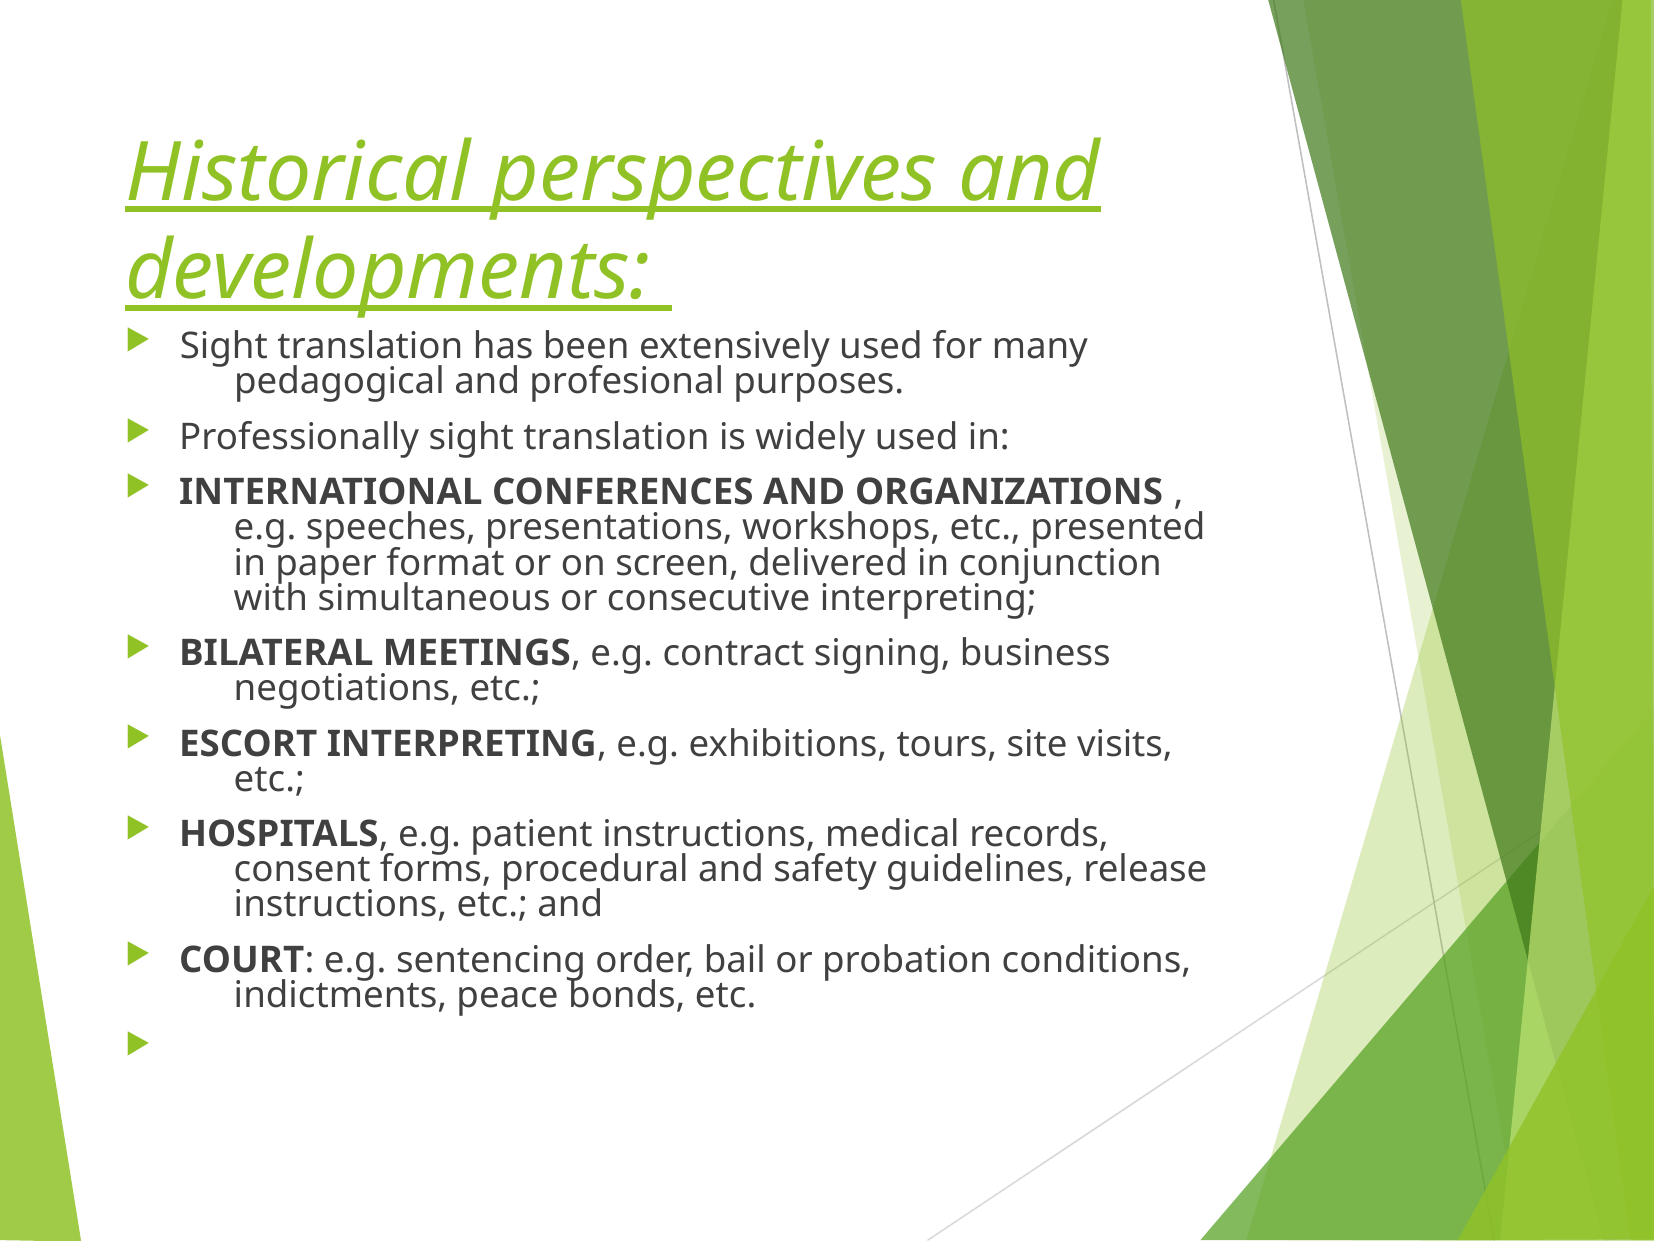

# Historical perspectives and developments:
Sight translation has been extensively used for many pedagogical and profesional purposes.
Professionally sight translation is widely used in:
INTERNATIONAL CONFERENCES AND ORGANIZATIONS , e.g. speeches, presentations, workshops, etc., presented in paper format or on screen, delivered in conjunction with simultaneous or consecutive interpreting;
BILATERAL MEETINGS, e.g. contract signing, business negotiations, etc.;
ESCORT INTERPRETING, e.g. exhibitions, tours, site visits, etc.;
HOSPITALS, e.g. patient instructions, medical records, consent forms, procedural and safety guidelines, release instructions, etc.; and
COURT: e.g. sentencing order, bail or probation conditions, indictments, peace bonds, etc.